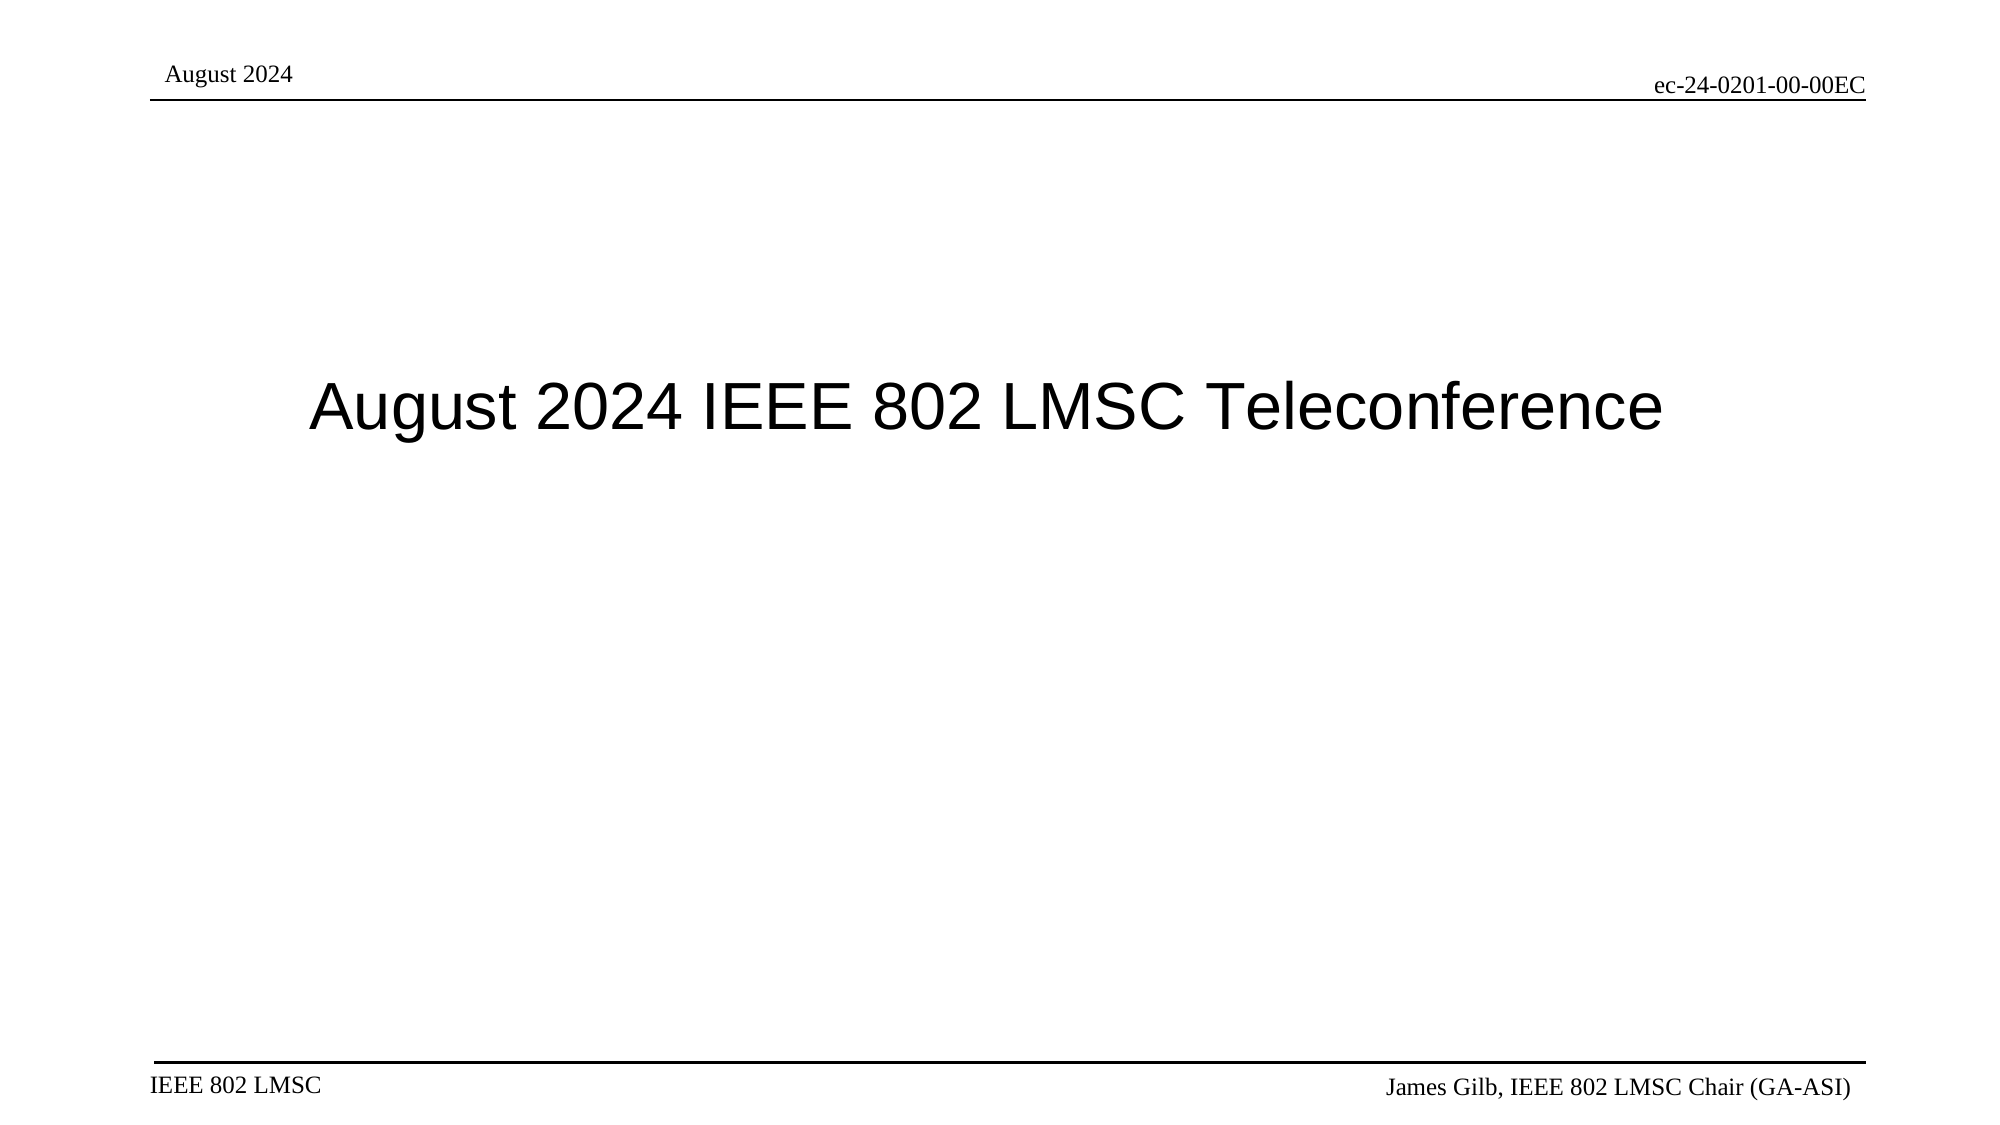

# August 2024 IEEE 802 LMSC Teleconference